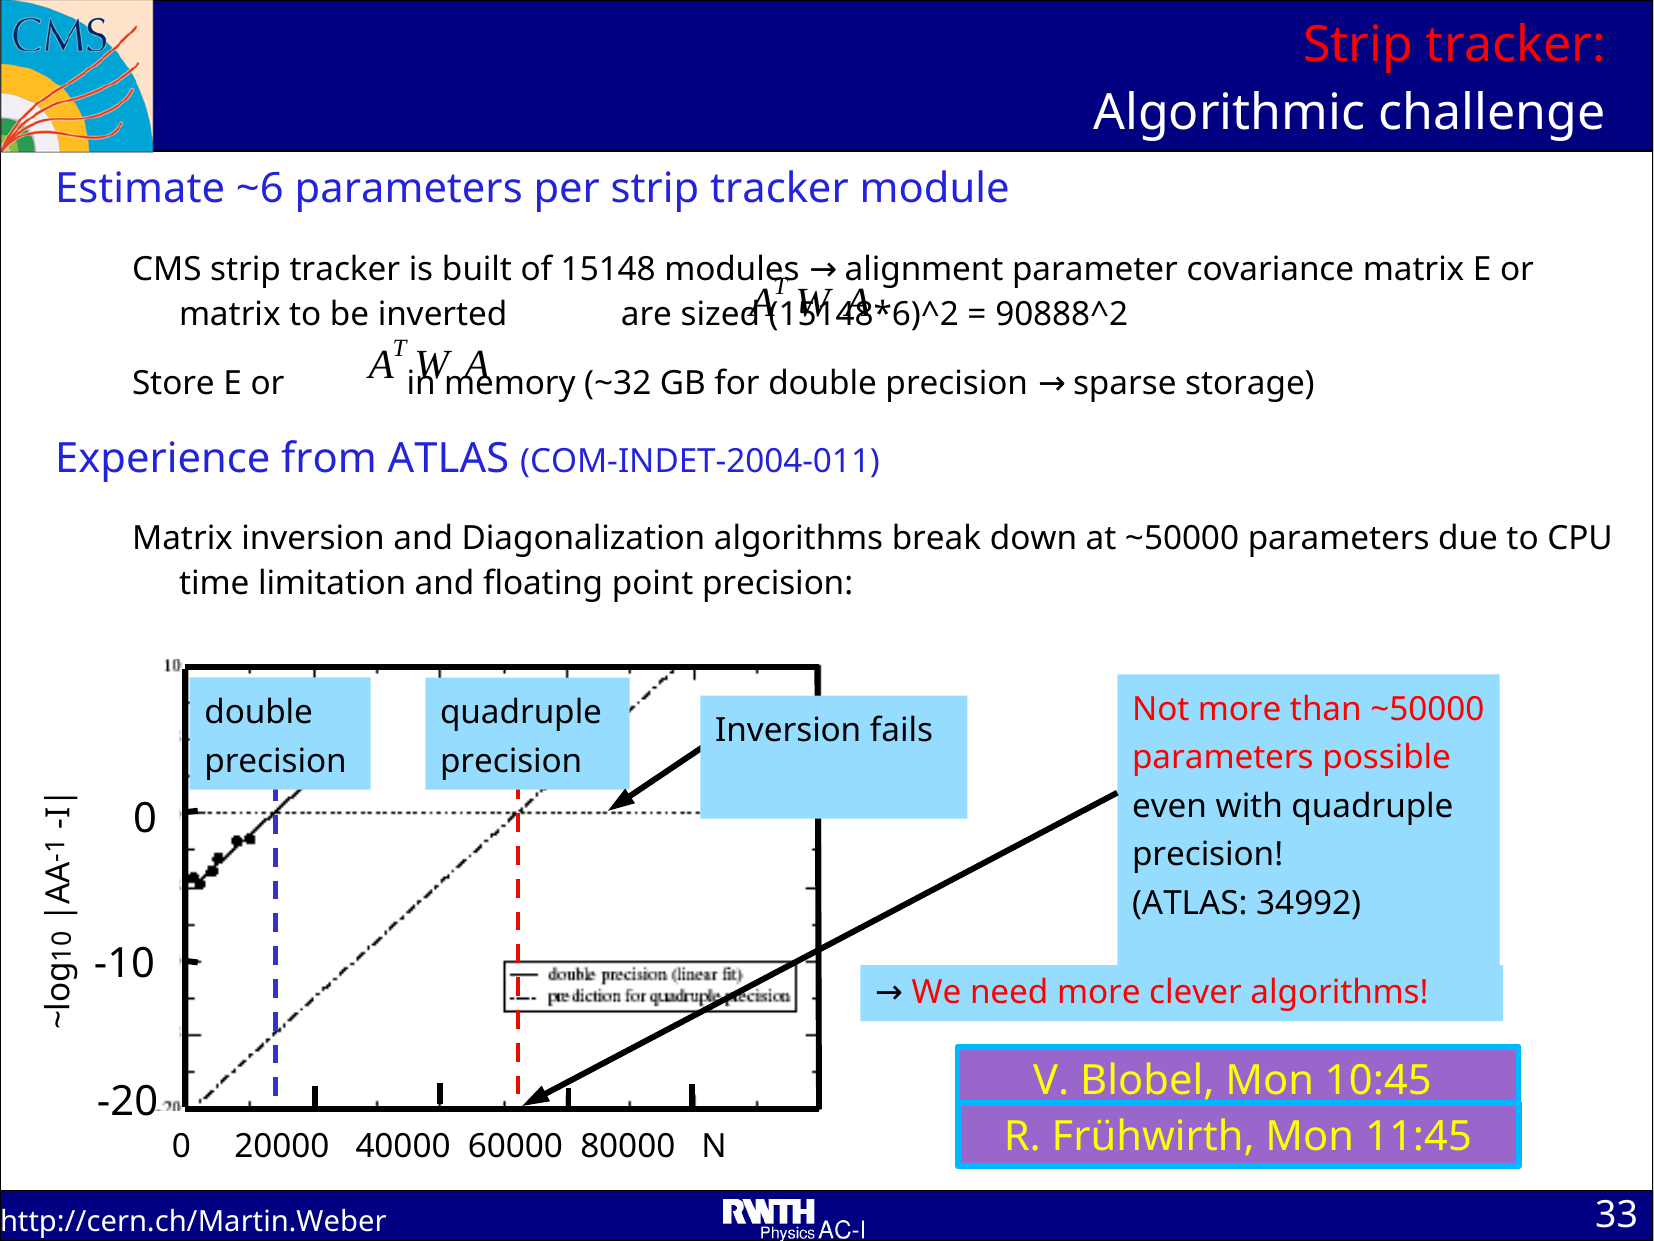

# Strip tracker: Algorithmic challenge
Estimate ~6 parameters per strip tracker module
CMS strip tracker is built of 15148 modules → alignment parameter covariance matrix E or matrix to be inverted are sized (15148*6)^2 = 90888^2
Store E or in memory (~32 GB for double precision → sparse storage)
Experience from ATLAS (COM-INDET-2004-011)
Matrix inversion and Diagonalization algorithms break down at ~50000 parameters due to CPU time limitation and floating point precision:
double
precision
quadruple
precision
Inversion fails
0
~log10 |AA-1 -I|
-10
-20
 0 20000 40000 60000 80000 N
Not more than ~50000 parameters possible
even with quadruple precision!
(ATLAS: 34992)
→ We need more clever algorithms!
V. Blobel, Mon 10:45
R. Frühwirth, Mon 11:45